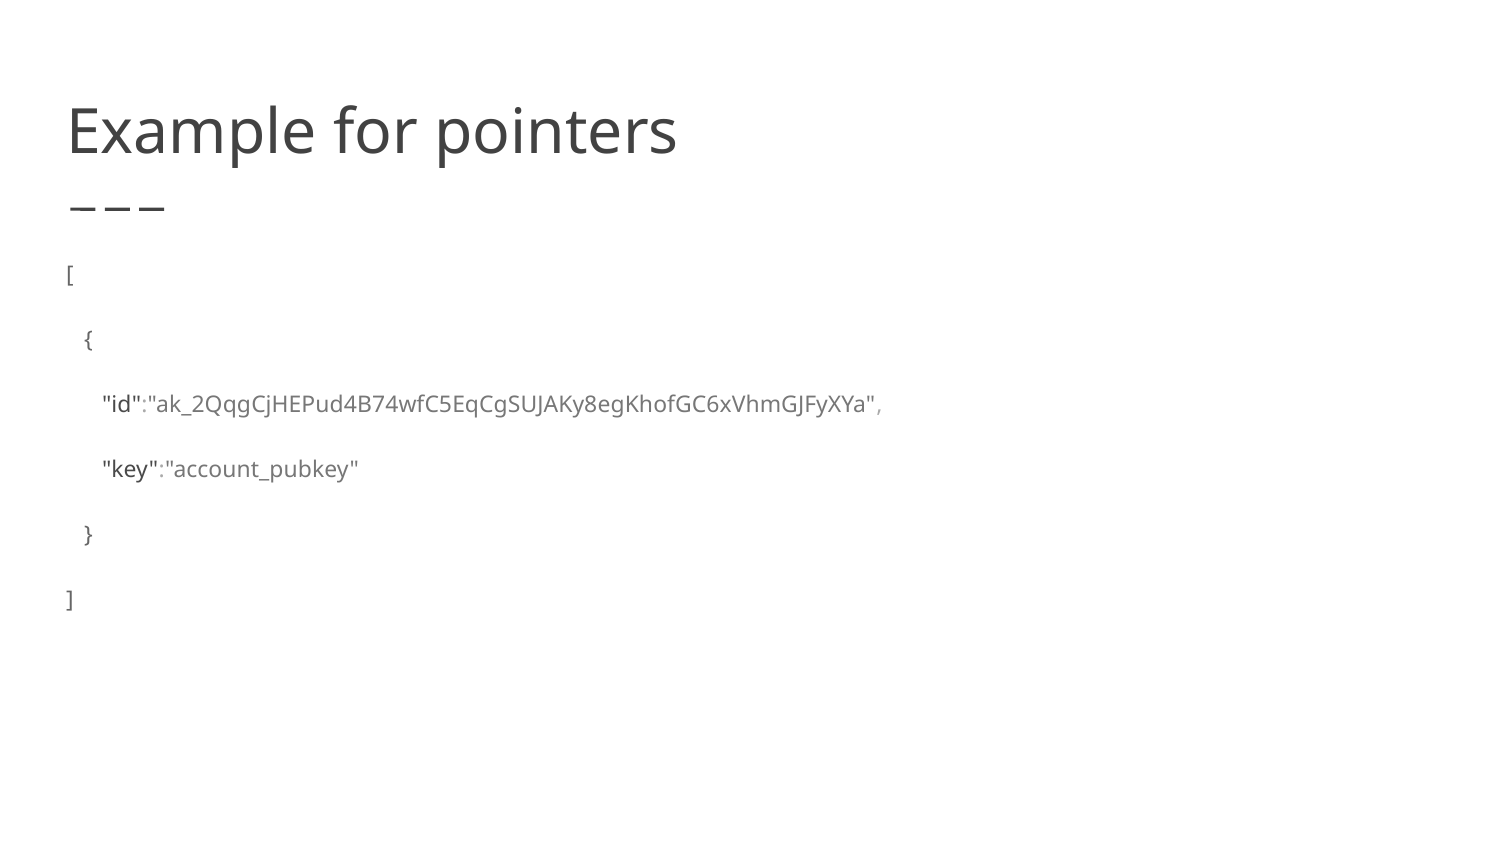

# Example for pointers
[
 {
 "id":"ak_2QqgCjHEPud4B74wfC5EqCgSUJAKy8egKhofGC6xVhmGJFyXYa",
 "key":"account_pubkey"
 }
]